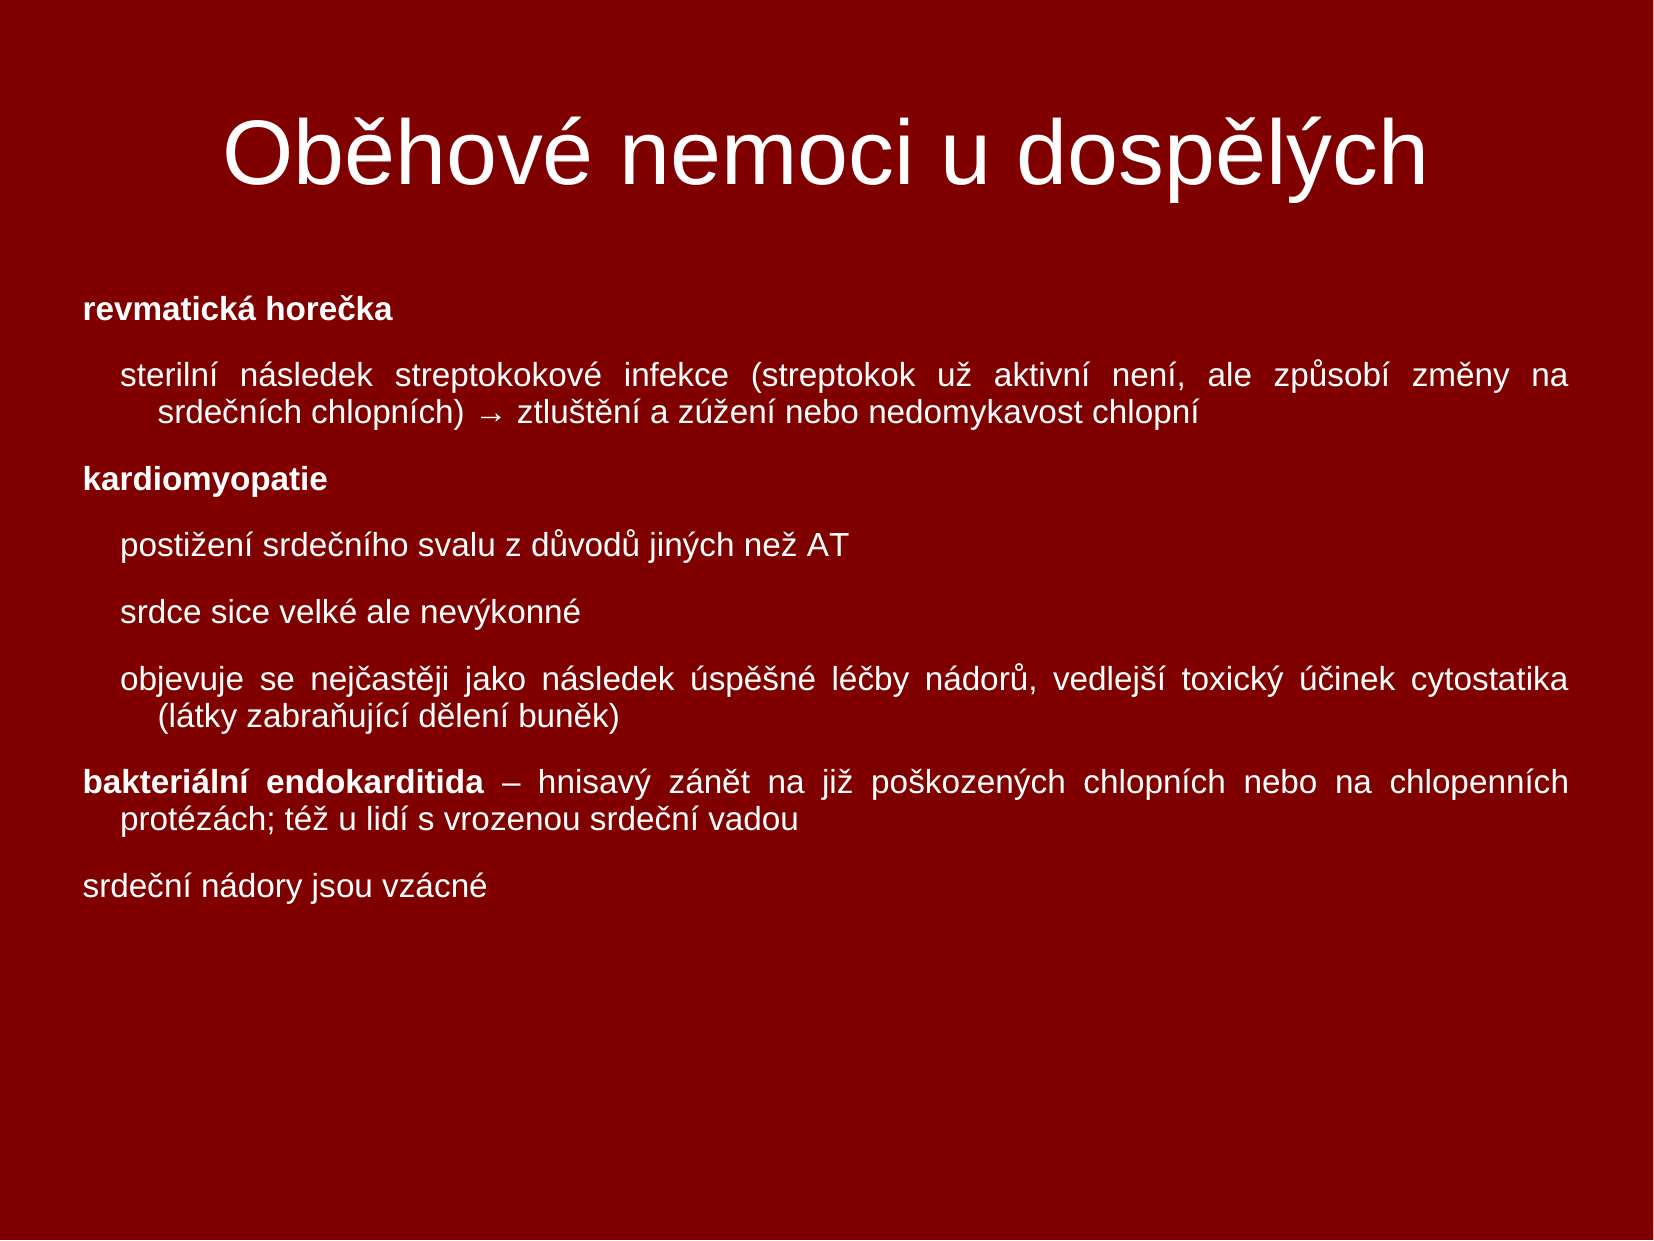

# Oběhové nemoci u dospělých
revmatická horečka
sterilní následek streptokokové infekce (streptokok už aktivní není, ale způsobí změny na srdečních chlopních) → ztluštění a zúžení nebo nedomykavost chlopní
kardiomyopatie
postižení srdečního svalu z důvodů jiných než AT
srdce sice velké ale nevýkonné
objevuje se nejčastěji jako následek úspěšné léčby nádorů, vedlejší toxický účinek cytostatika (látky zabraňující dělení buněk)
bakteriální endokarditida – hnisavý zánět na již poškozených chlopních nebo na chlopenních protézách; též u lidí s vrozenou srdeční vadou
srdeční nádory jsou vzácné